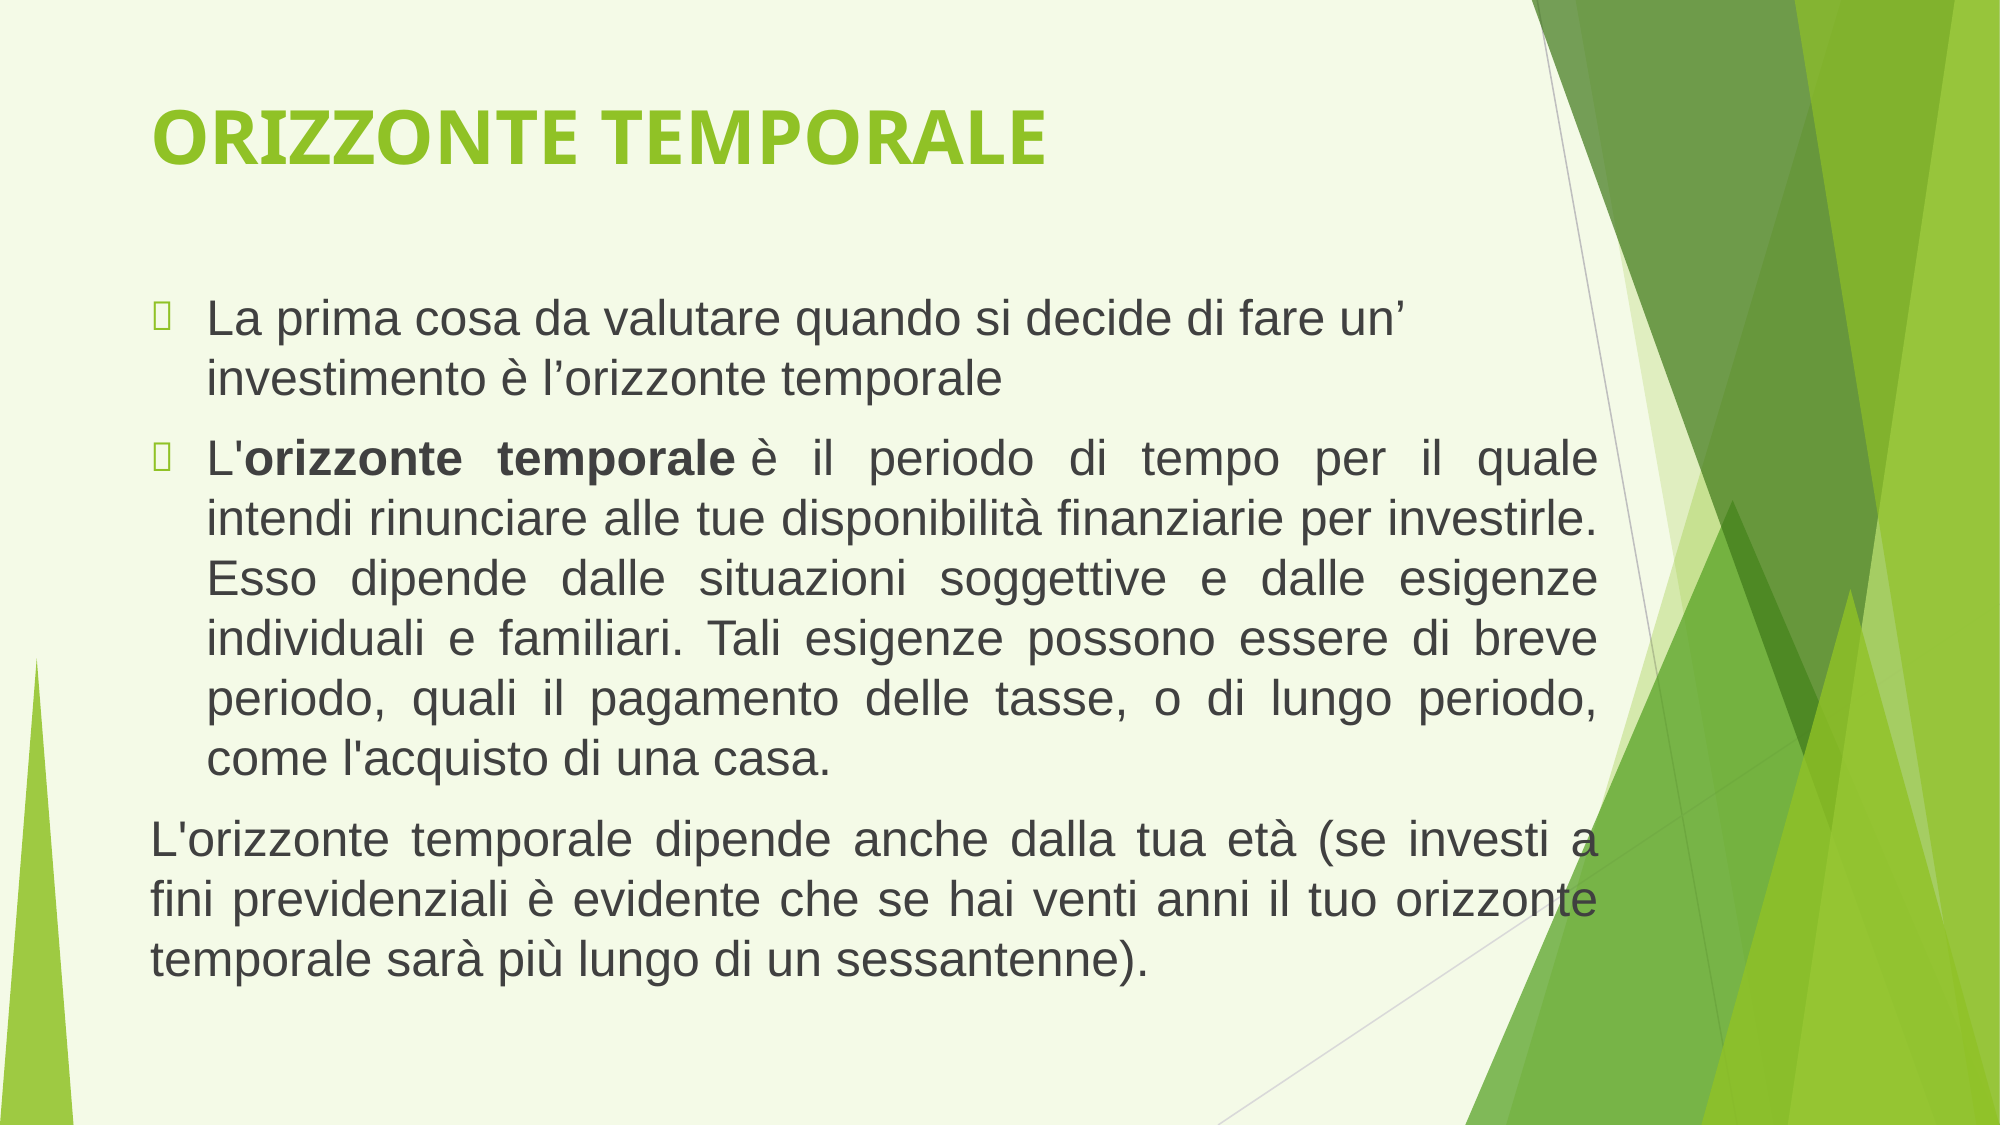

# ORIZZONTE TEMPORALE
La prima cosa da valutare quando si decide di fare un’ investimento è l’orizzonte temporale
L'orizzonte temporale è il periodo di tempo per il quale intendi rinunciare alle tue disponibilità finanziarie per investirle. Esso dipende dalle situazioni soggettive e dalle esigenze individuali e familiari. Tali esigenze possono essere di breve periodo, quali il pagamento delle tasse, o di lungo periodo, come l'acquisto di una casa.
L'orizzonte temporale dipende anche dalla tua età (se investi a fini previdenziali è evidente che se hai venti anni il tuo orizzonte temporale sarà più lungo di un sessantenne).